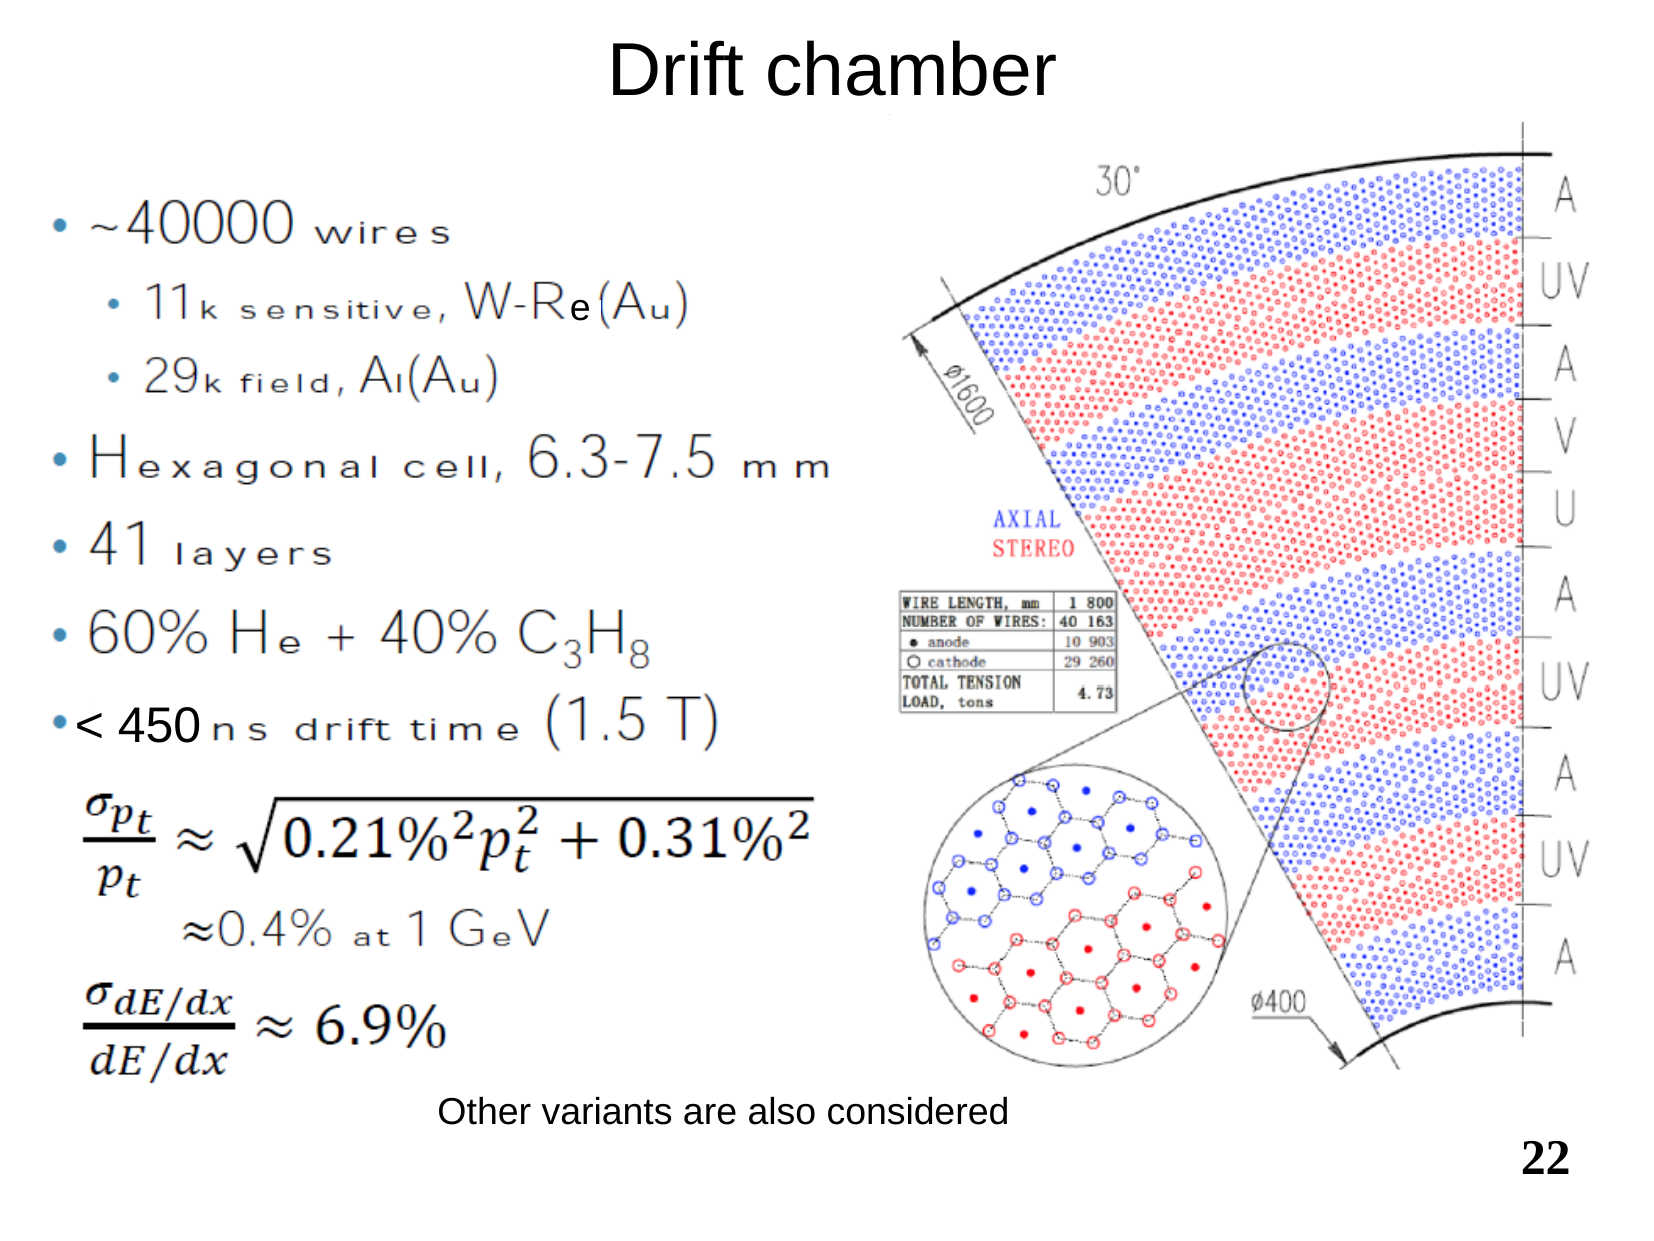

# Drift chamber
e
< 450
Other variants are also considered
22